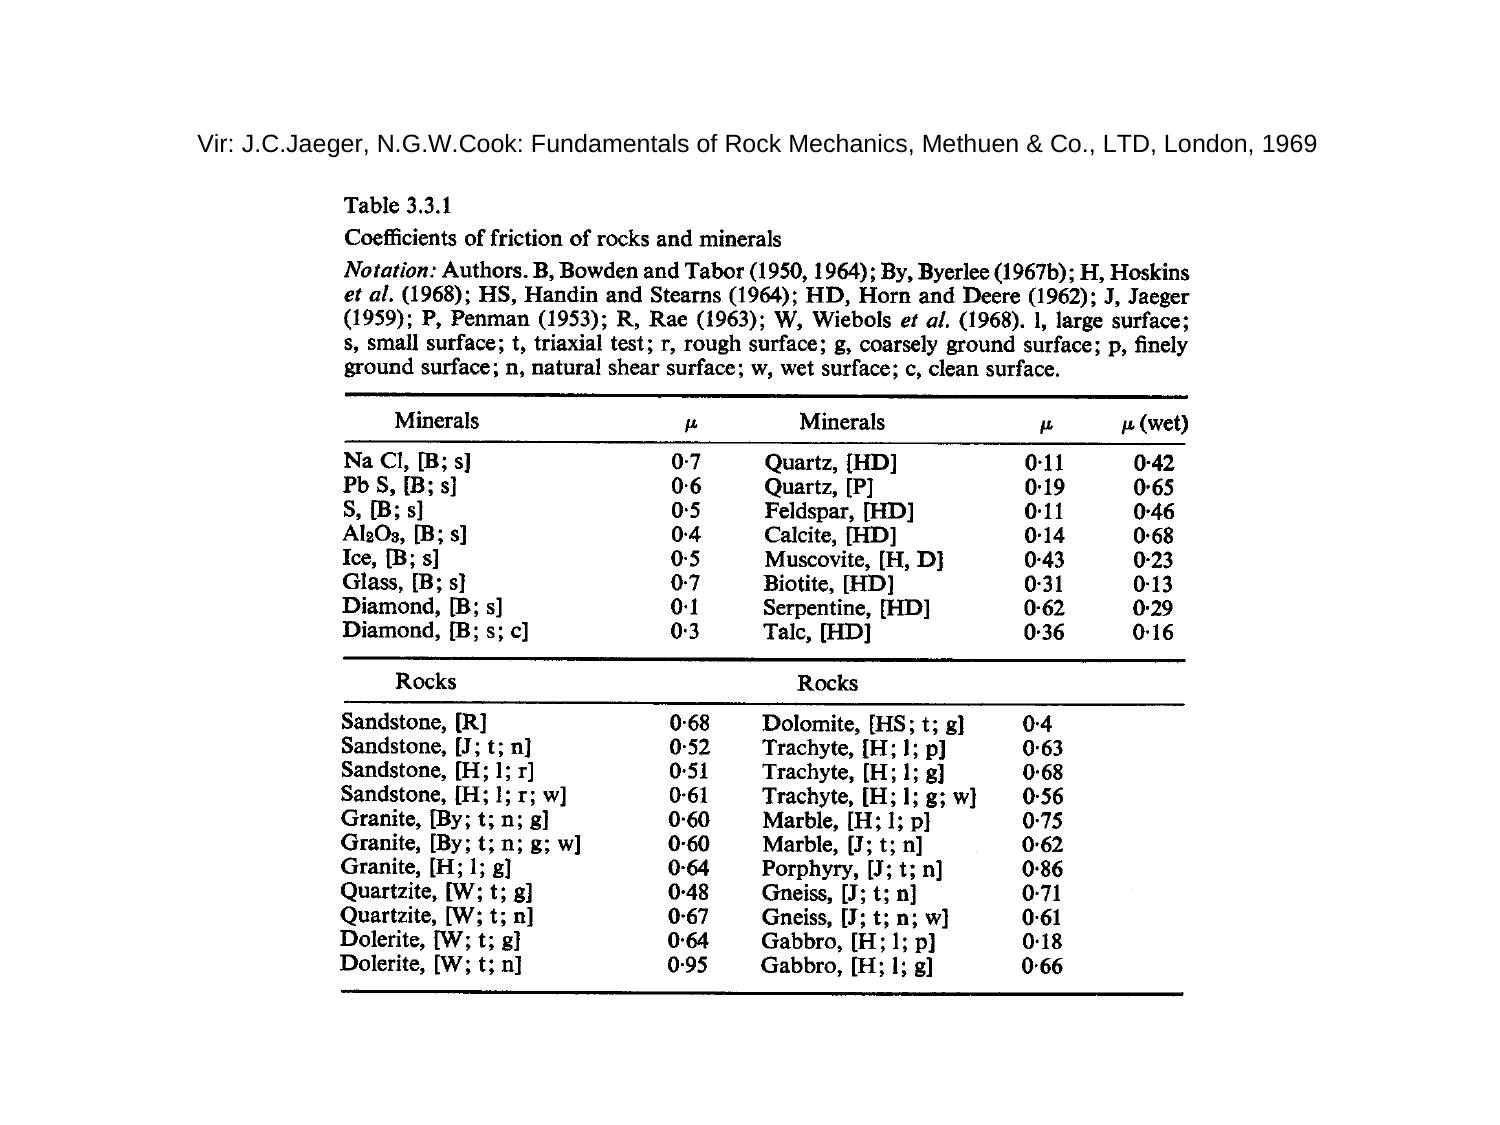

# Vir: J.C.Jaeger, N.G.W.Cook: Fundamentals of Rock Mechanics, Methuen & Co., LTD, London, 1969